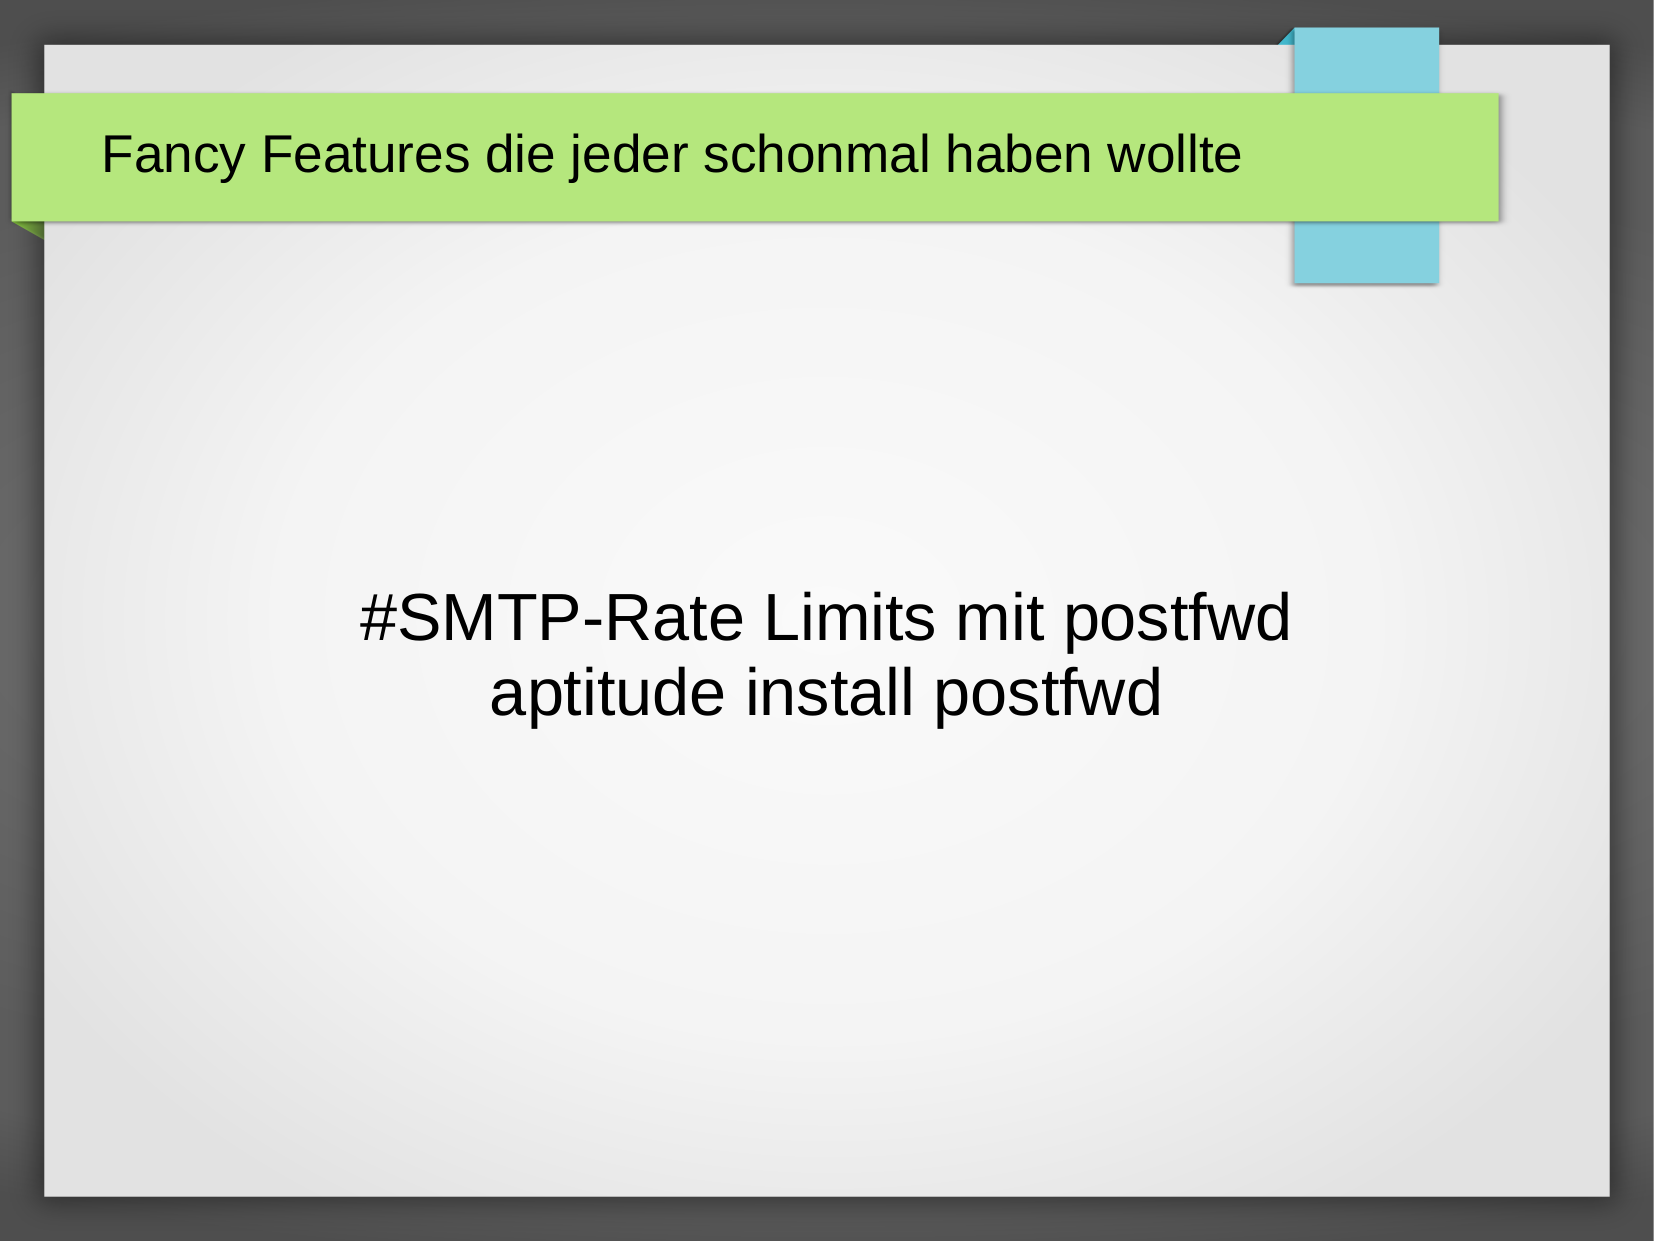

# Fancy Features die jeder schonmal haben wollte
#SMTP-Rate Limits mit postfwd
aptitude install postfwd